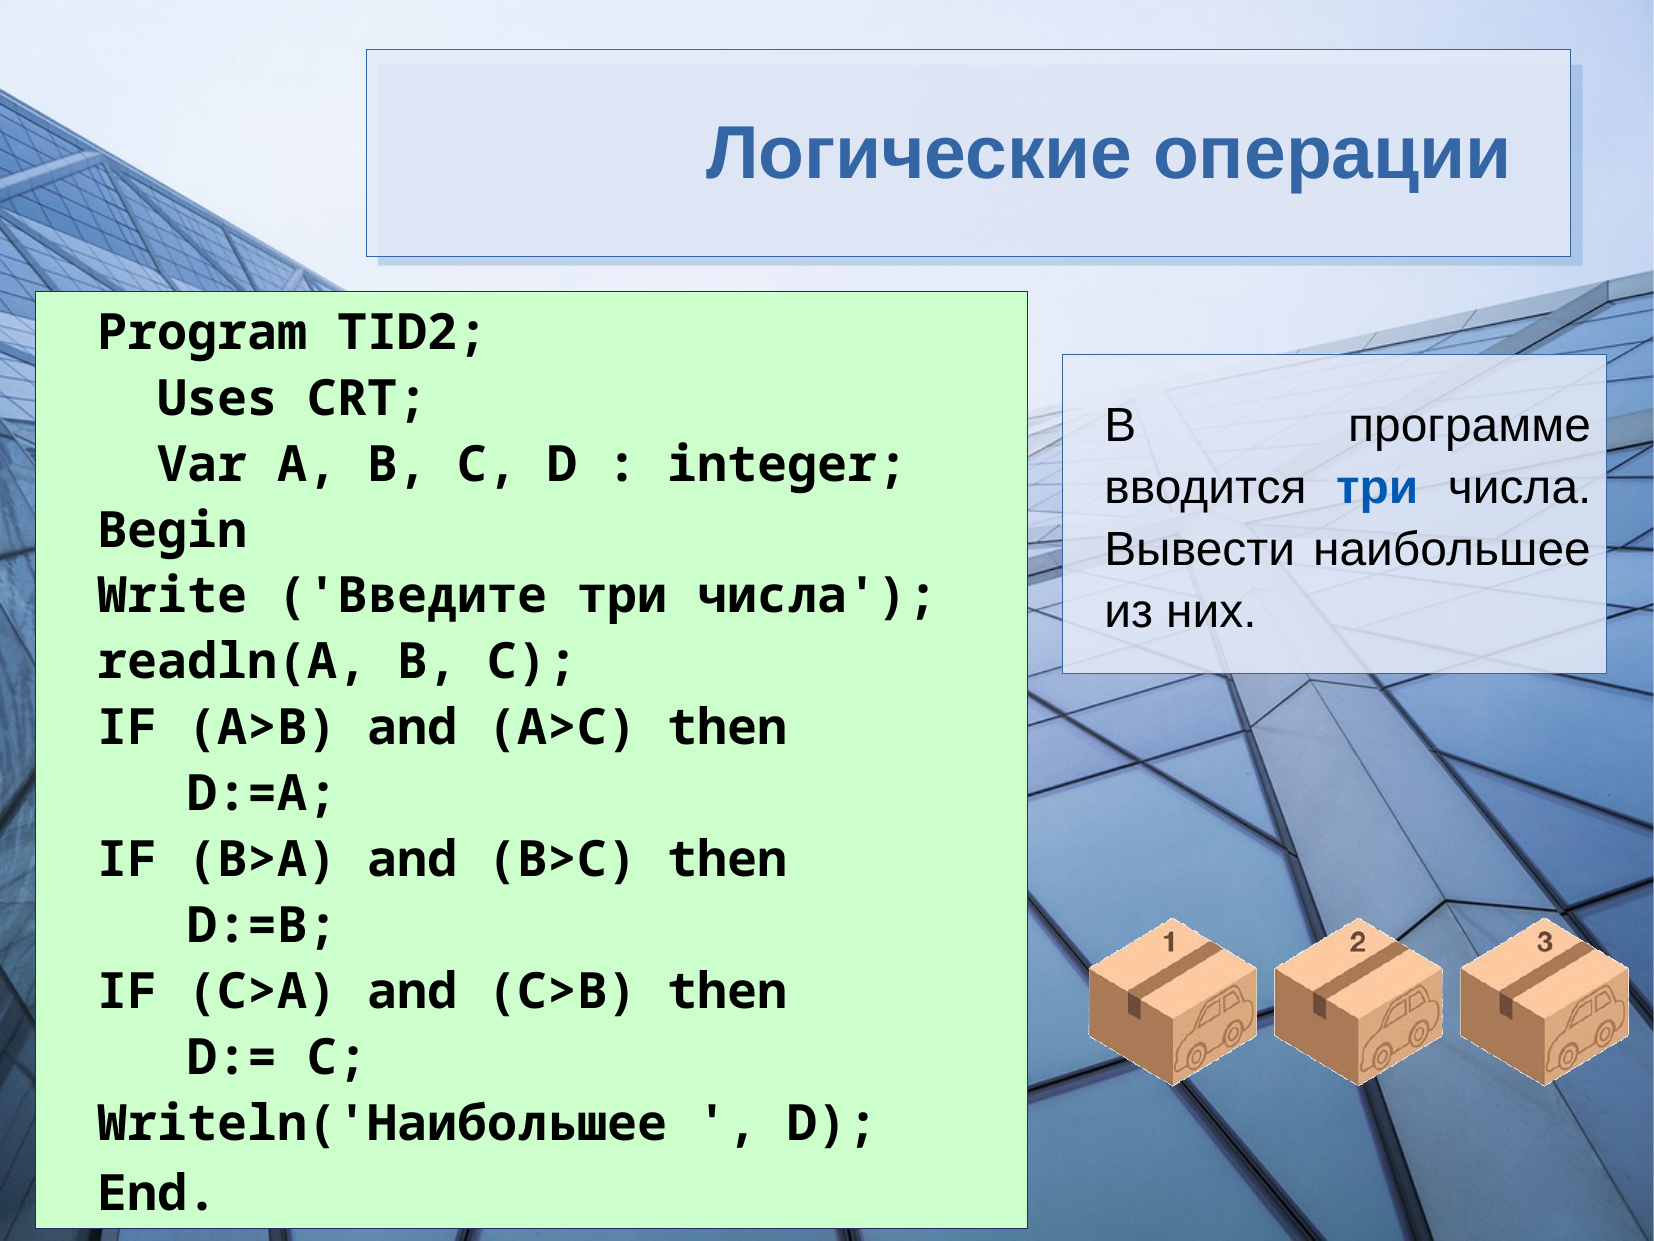

# Логические операции
Program TID2;
 Uses CRT;
 Var А, В, С, D : integer;
Begin
Write ('Введите три числа');
readln(А, В, С);
IF (A>B) and (A>C) then
 D:=A;
IF (B>A) and (B>C) then
 D:=B;
IF (C>A) and (C>B) then
 D:= C;
Writeln('Наибольшее ', D);
End.
В программе вводится три числа. Вывести наибольшее из них.